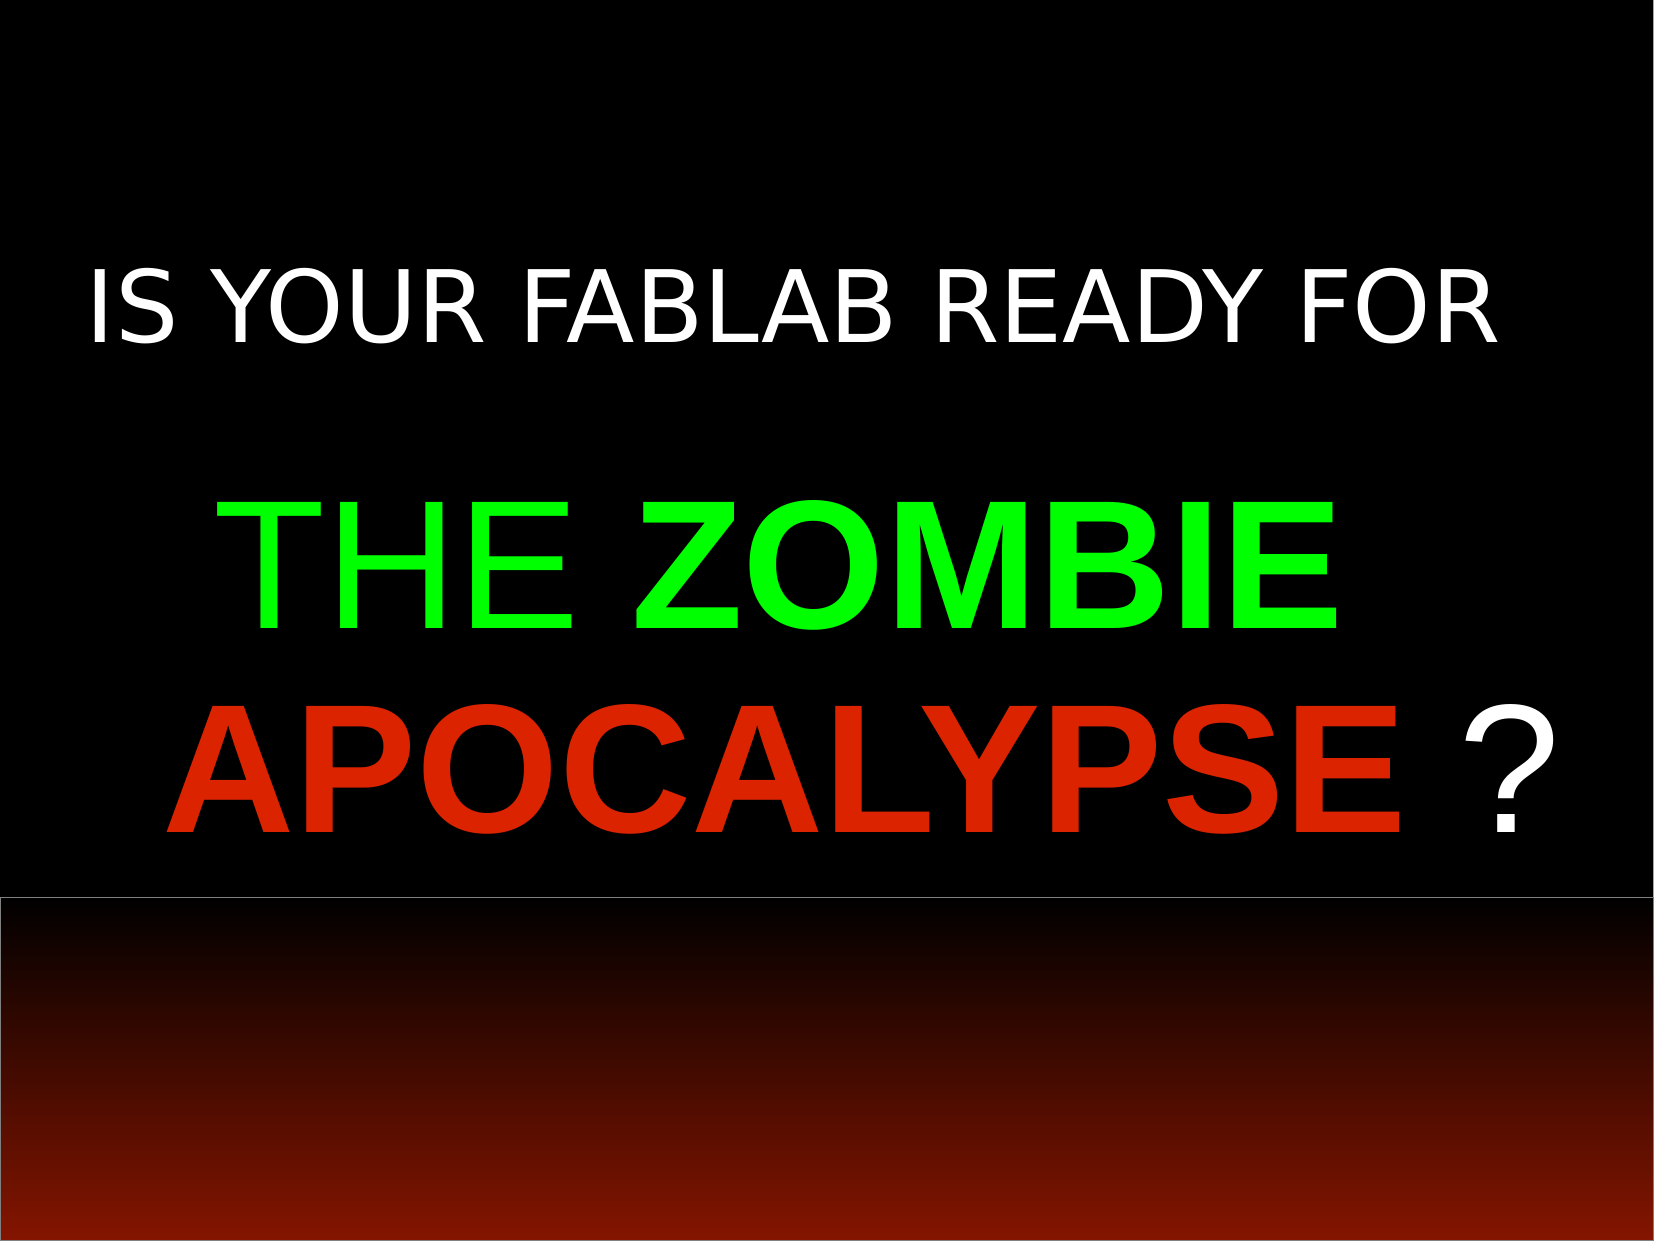

IS YOUR FABLAB READY FOR
 THE ZOMBIE APOCALYPSE ?